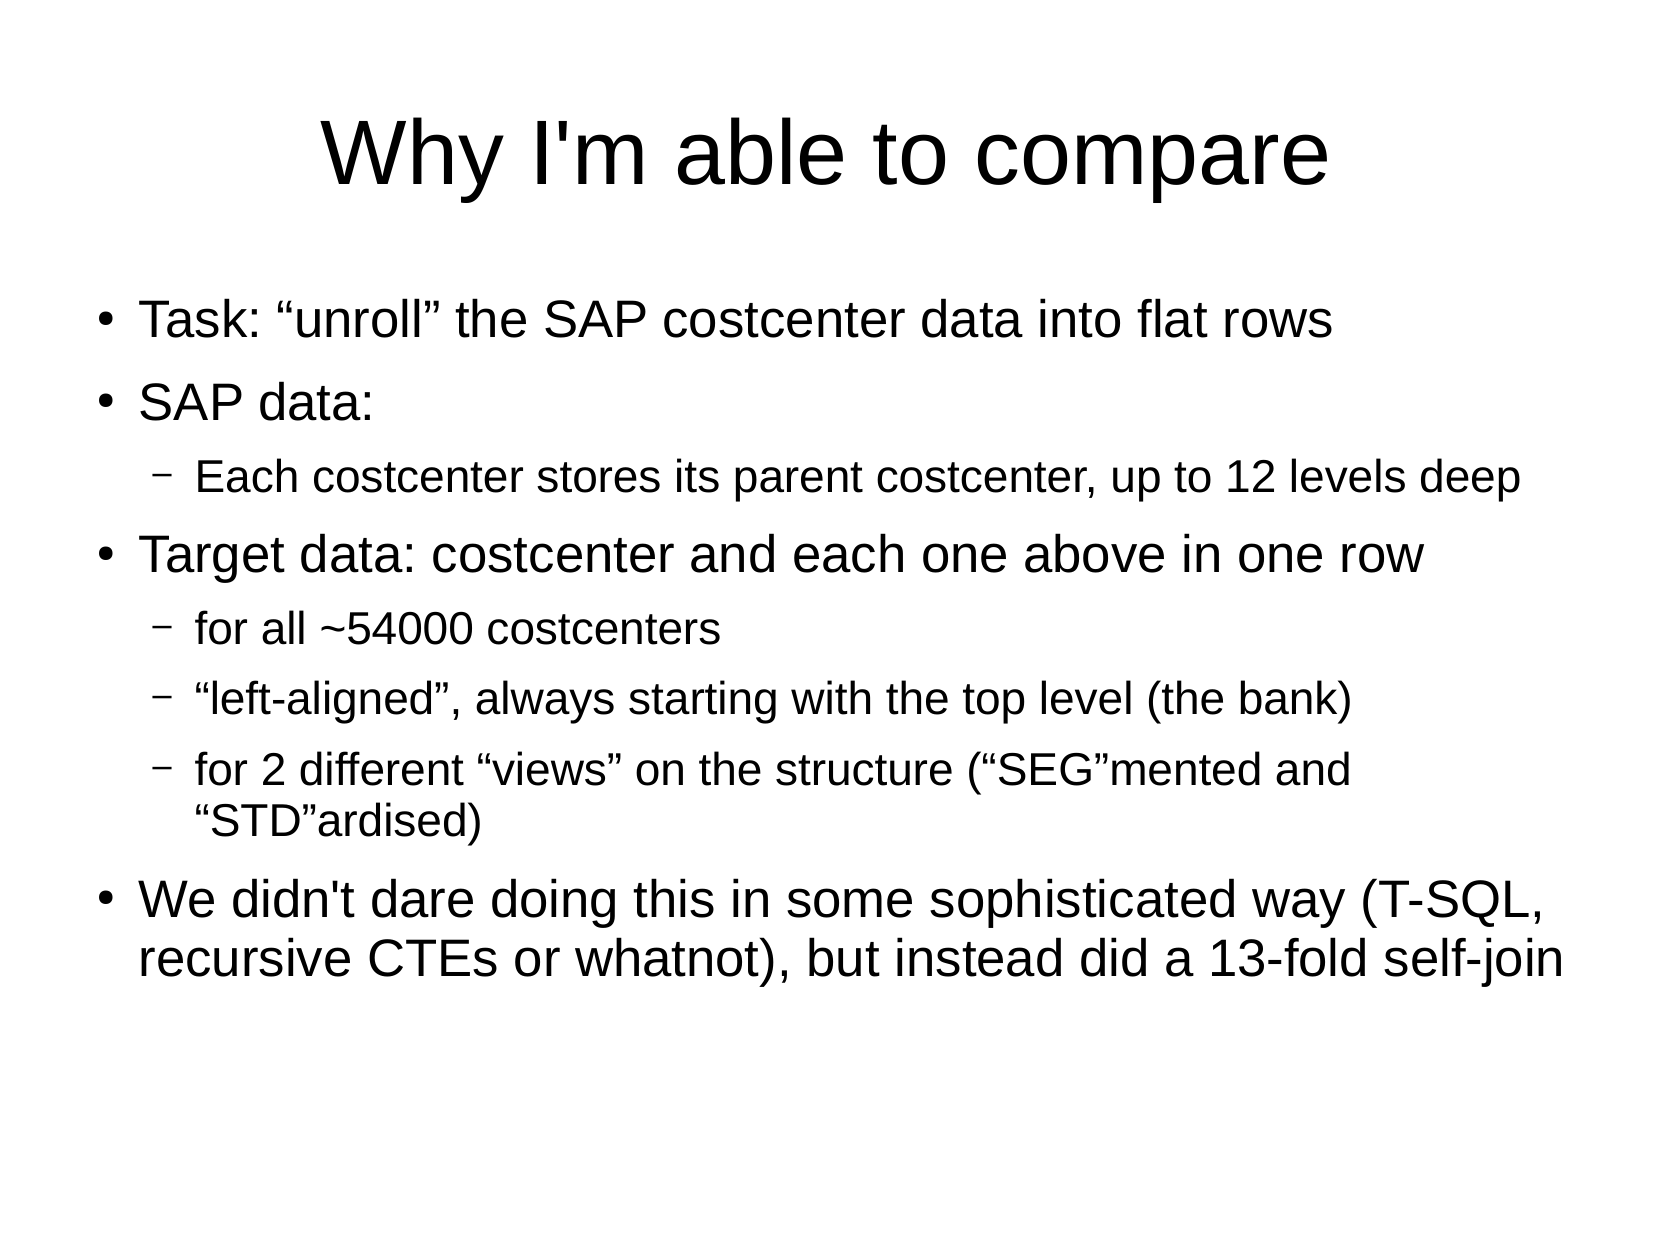

# Why I'm able to compare
Task: “unroll” the SAP costcenter data into flat rows
SAP data:
Each costcenter stores its parent costcenter, up to 12 levels deep
Target data: costcenter and each one above in one row
for all ~54000 costcenters
“left-aligned”, always starting with the top level (the bank)
for 2 different “views” on the structure (“SEG”mented and “STD”ardised)
We didn't dare doing this in some sophisticated way (T-SQL, recursive CTEs or whatnot), but instead did a 13-fold self-join